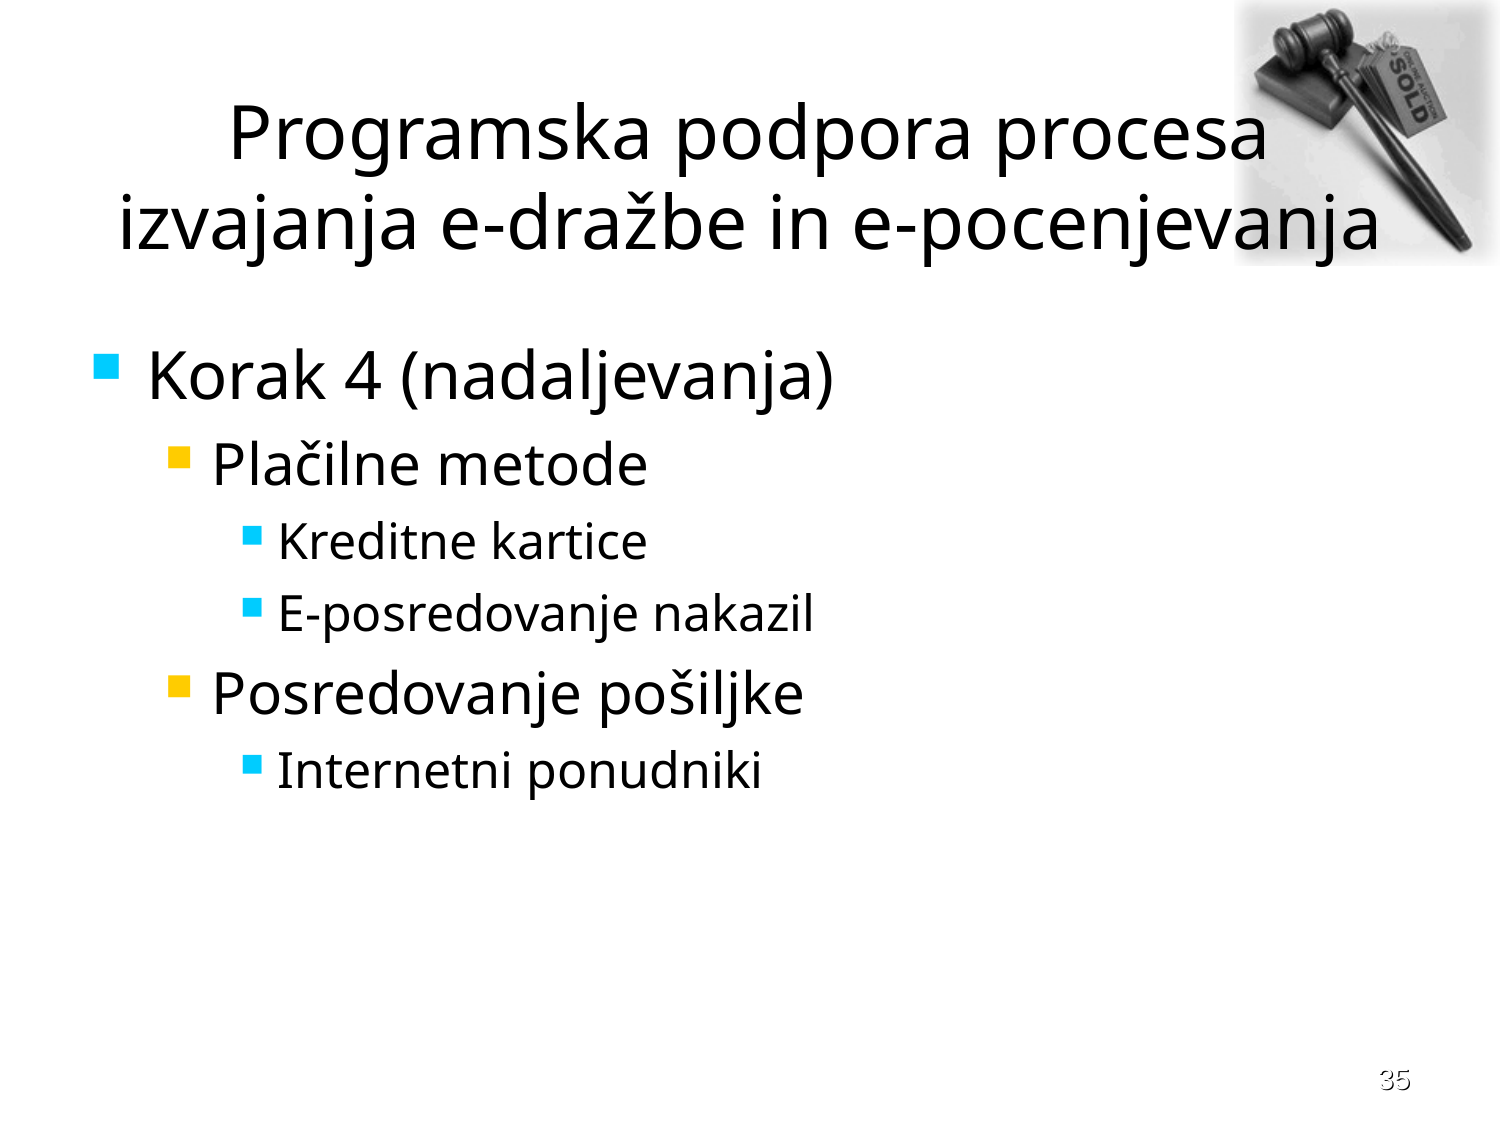

# Programska podpora procesa izvajanja e-dražbe in e-pocenjevanja
Korak 4 (nadaljevanja)
Plačilne metode
Kreditne kartice
E-posredovanje nakazil
Posredovanje pošiljke
Internetni ponudniki